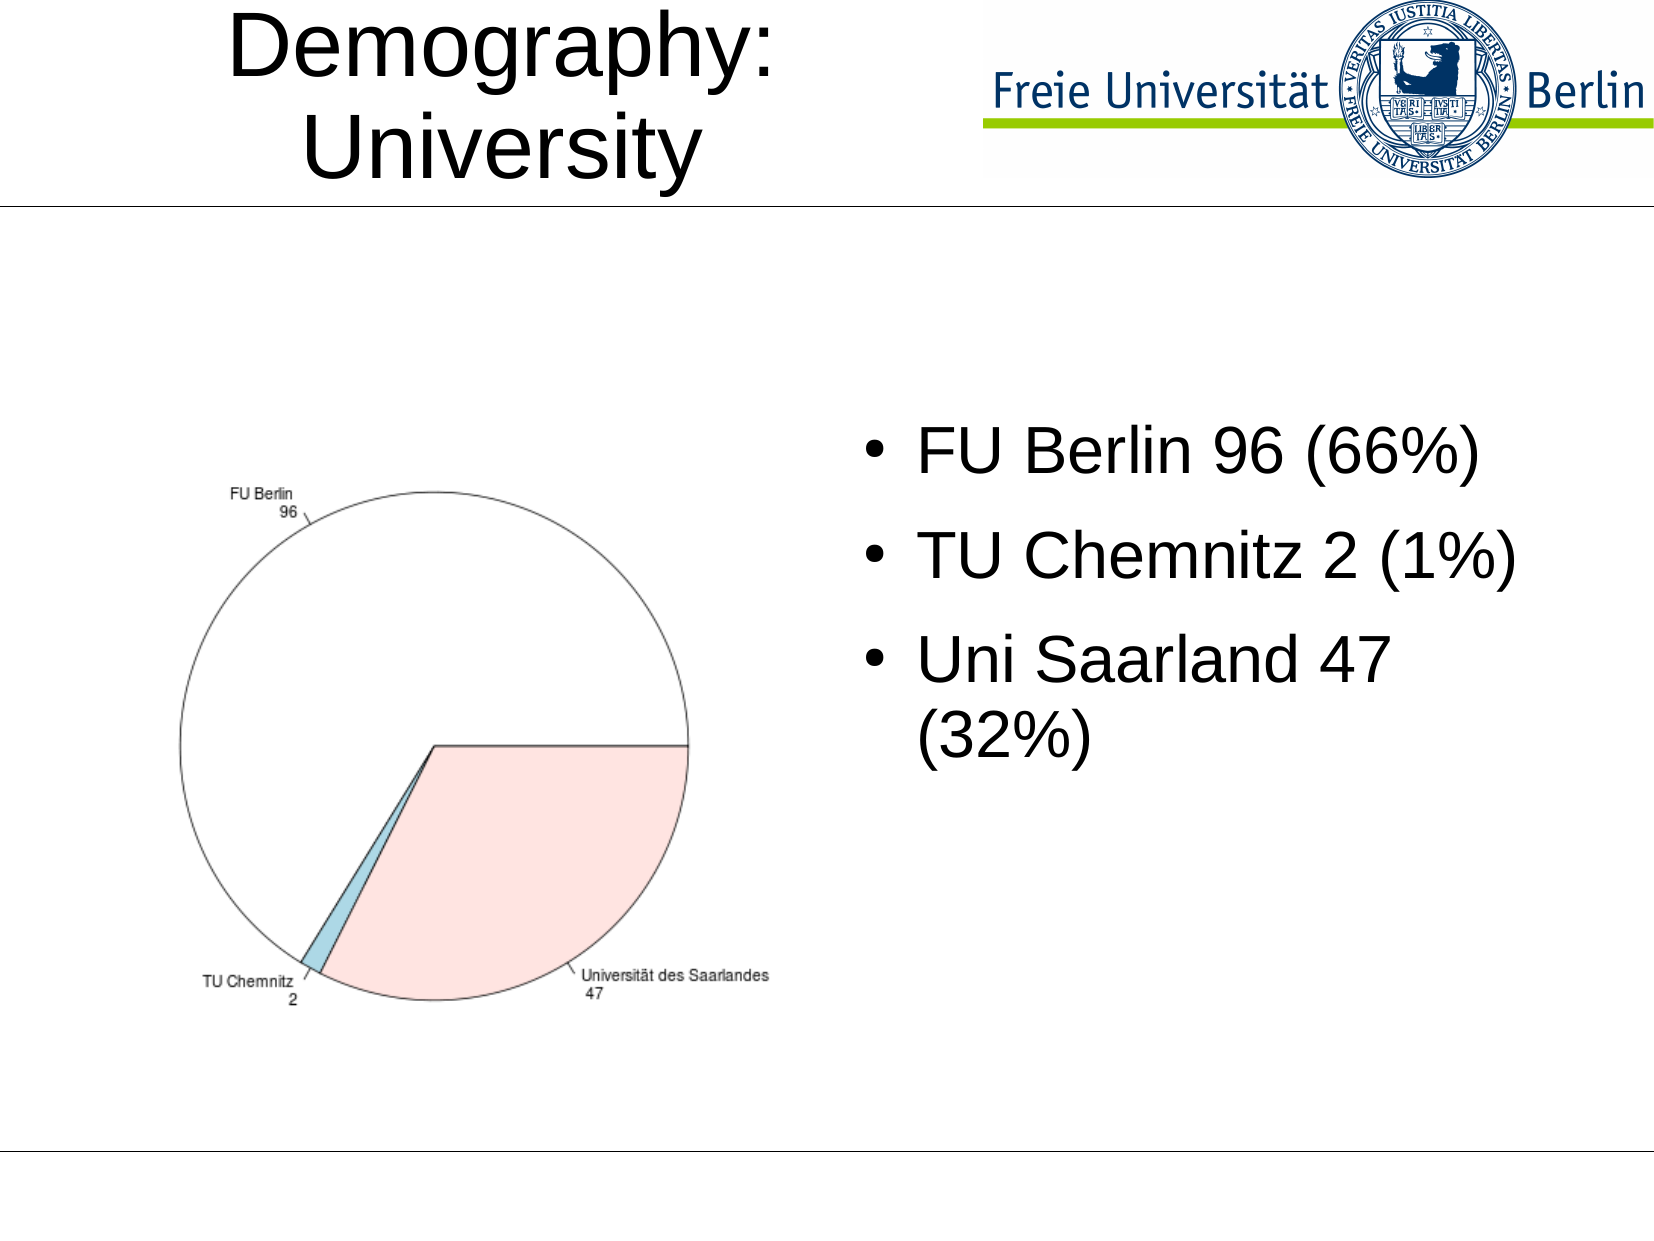

# Demography: University
FU Berlin 96 (66%)
TU Chemnitz 2 (1%)
Uni Saarland 47 (32%)